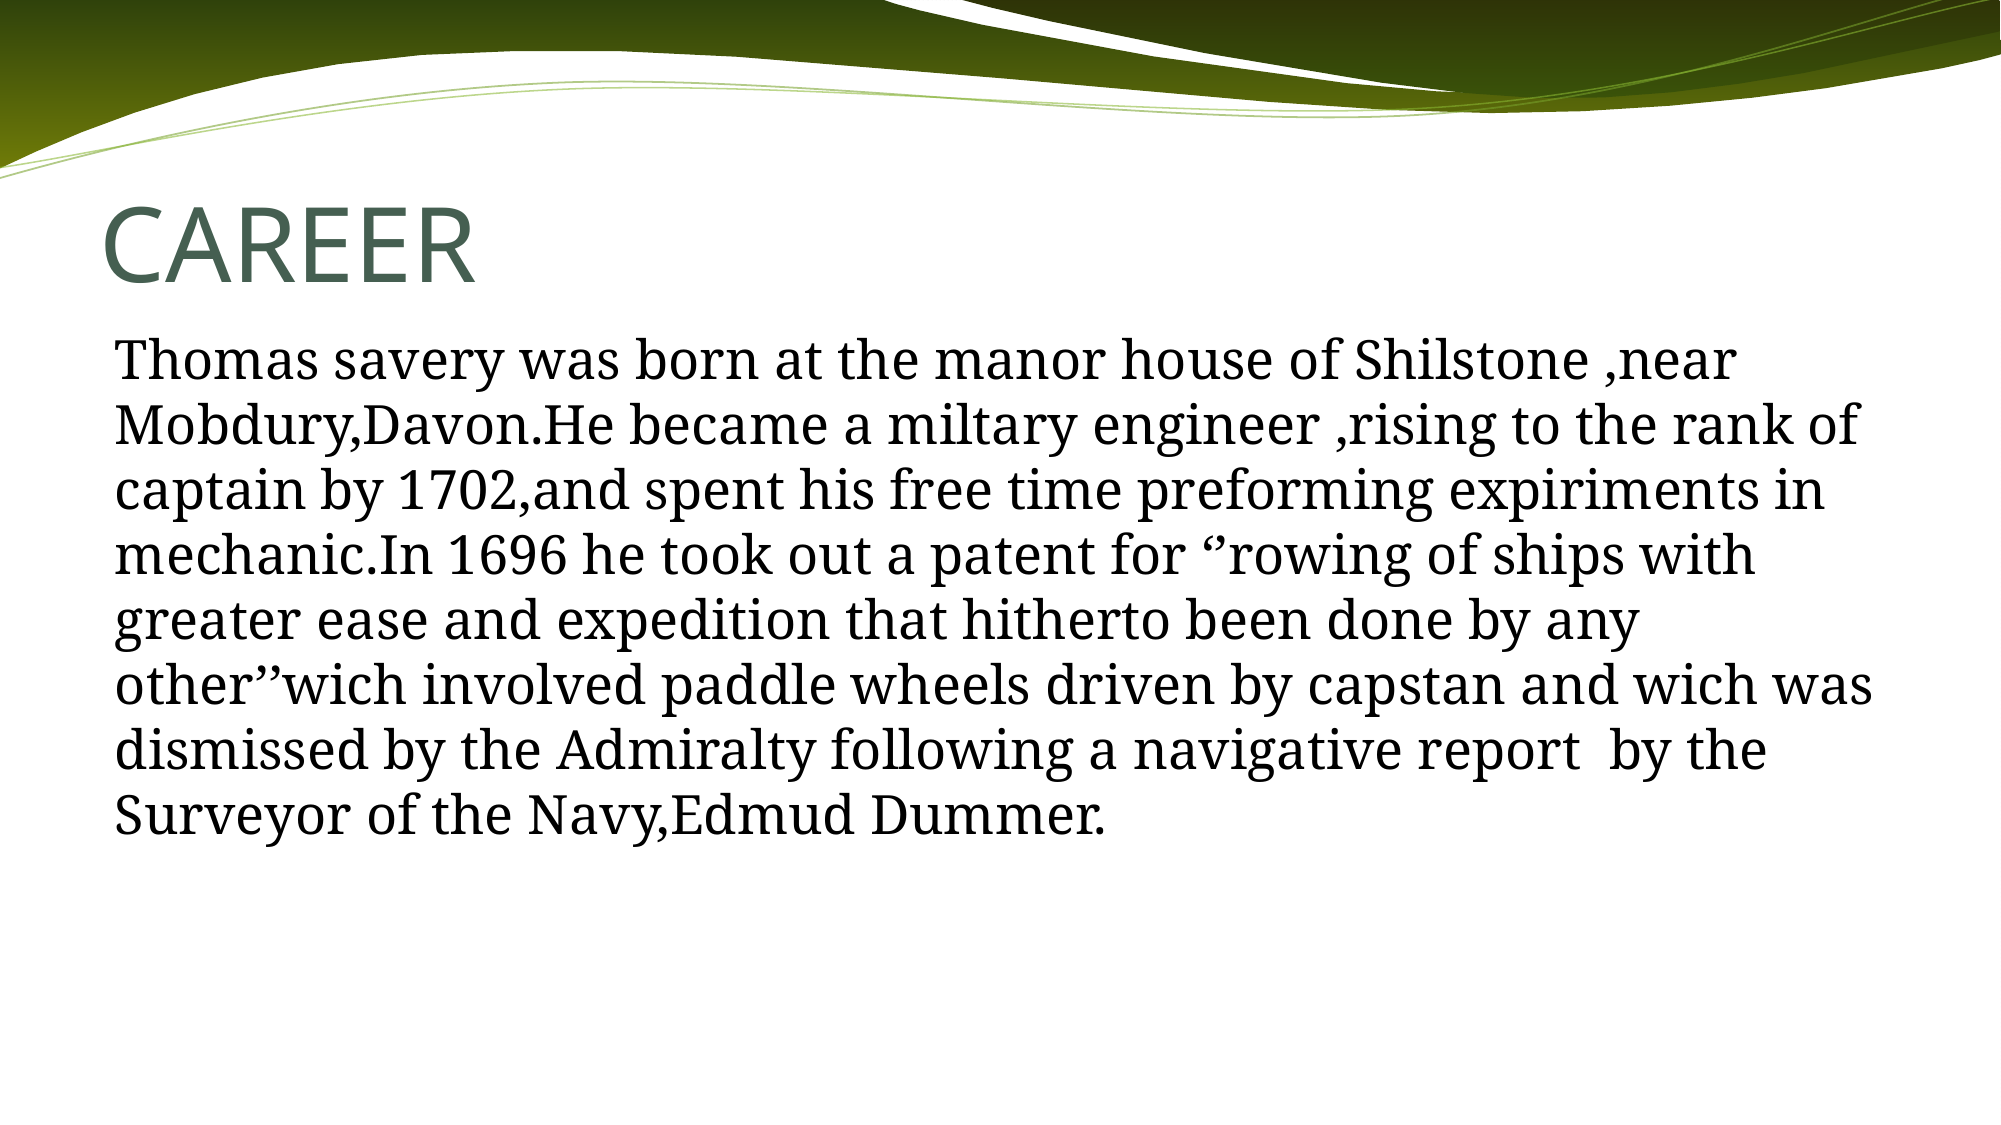

# CAREER
Thomas savery was born at the manor house of Shilstone ,near Mobdury,Davon.He became a miltary engineer ,rising to the rank of captain by 1702,and spent his free time preforming expiriments in mechanic.In 1696 he took out a patent for ‘’rowing of ships with greater ease and expedition that hitherto been done by any other’’wich involved paddle wheels driven by capstan and wich was dismissed by the Admiralty following a navigative report by the Surveyor of the Navy,Edmud Dummer.